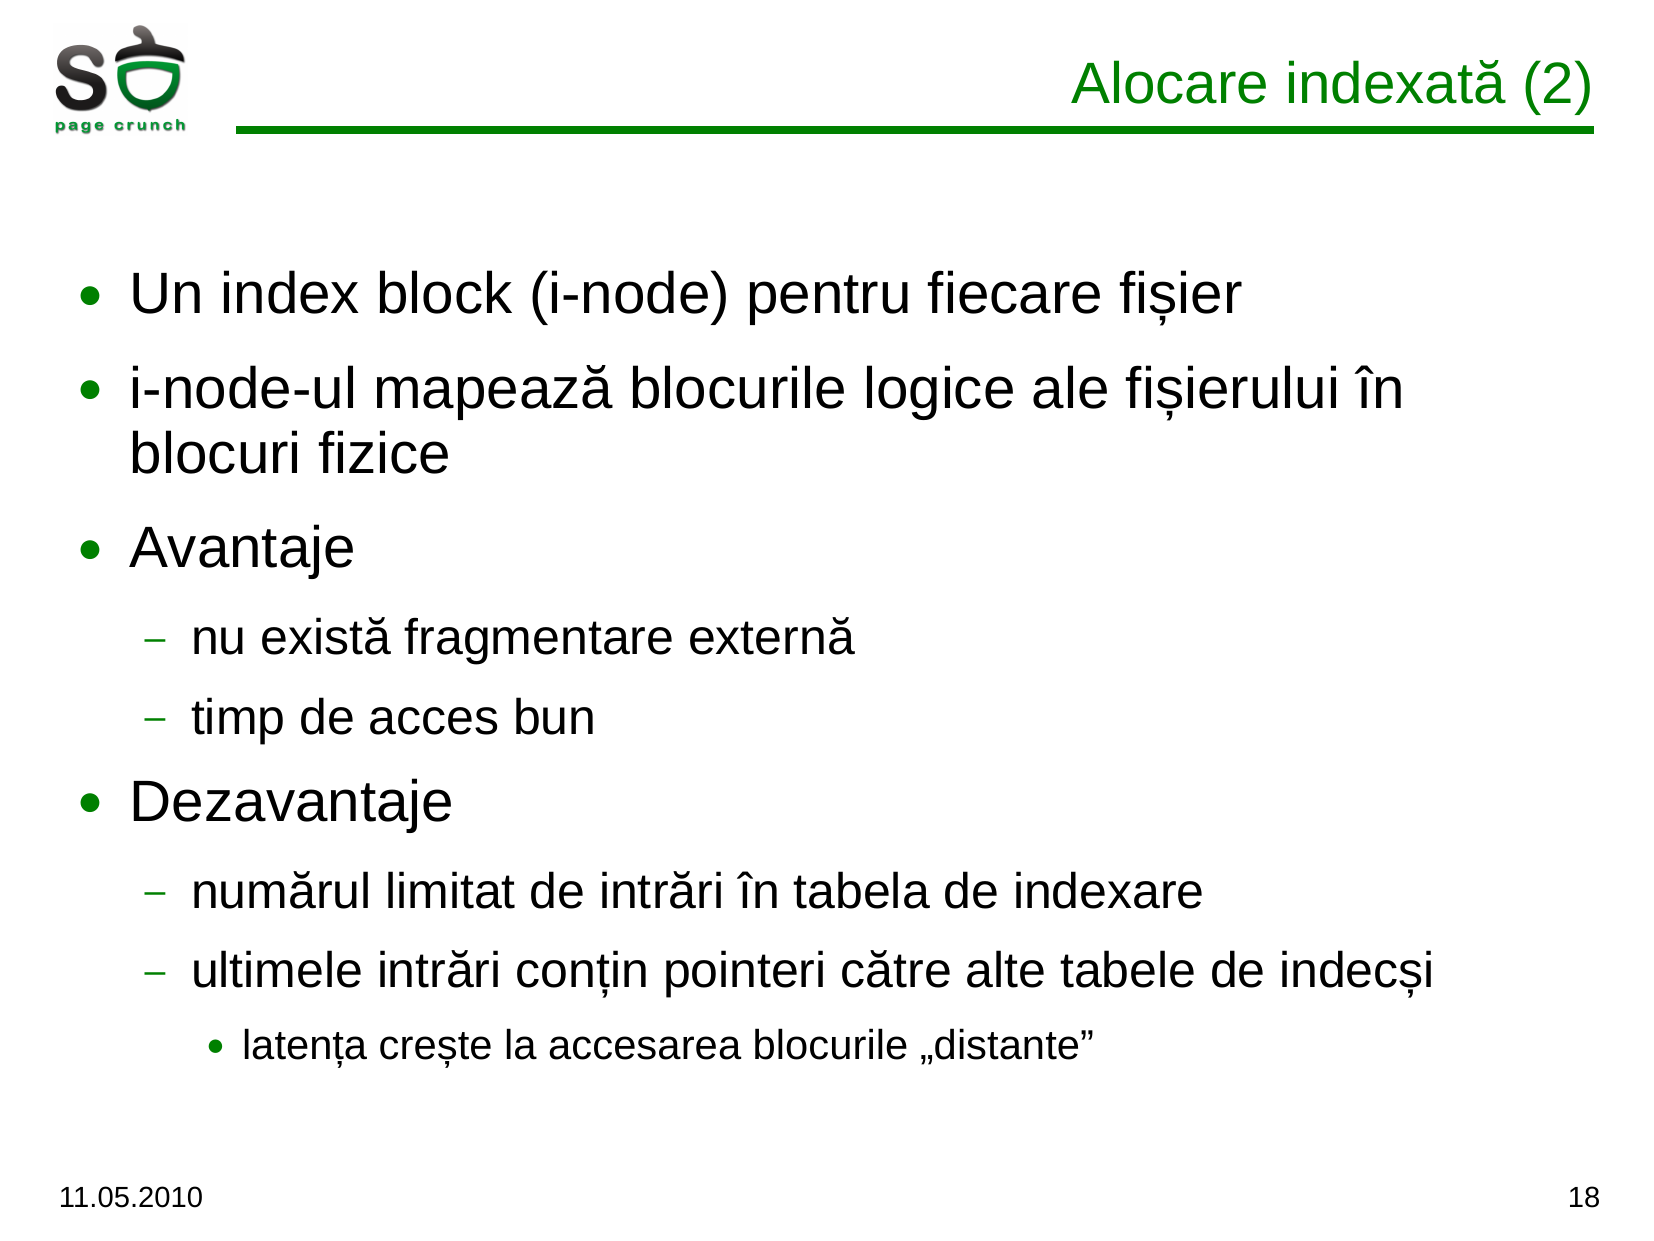

# Alocare indexată (2)
Un index block (i-node) pentru fiecare fișier
i-node-ul mapează blocurile logice ale fișierului în blocuri fizice
Avantaje
nu există fragmentare externă
timp de acces bun
Dezavantaje
numărul limitat de intrări în tabela de indexare
ultimele intrări conțin pointeri către alte tabele de indecși
latența crește la accesarea blocurile „distante”
11.05.2010
18